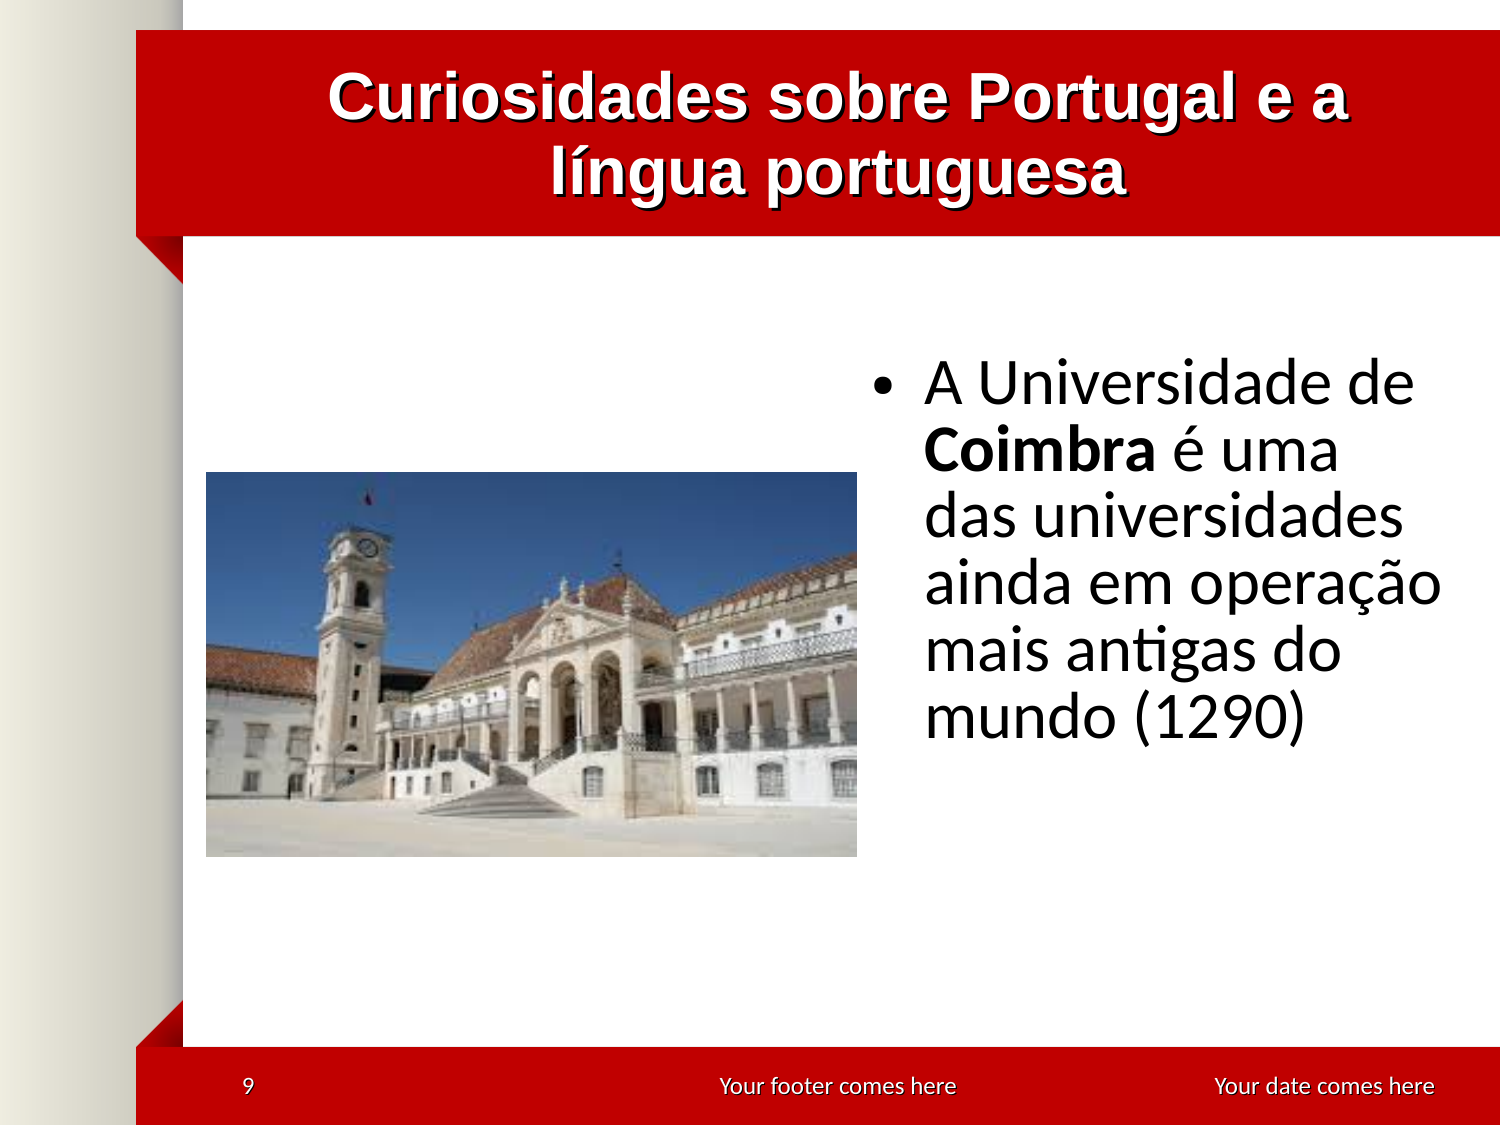

# Curiosidades sobre Portugal e a língua portuguesa
A Universidade de Coimbra é uma das universidades ainda em operação mais antigas do mundo (1290)
9
Your date here